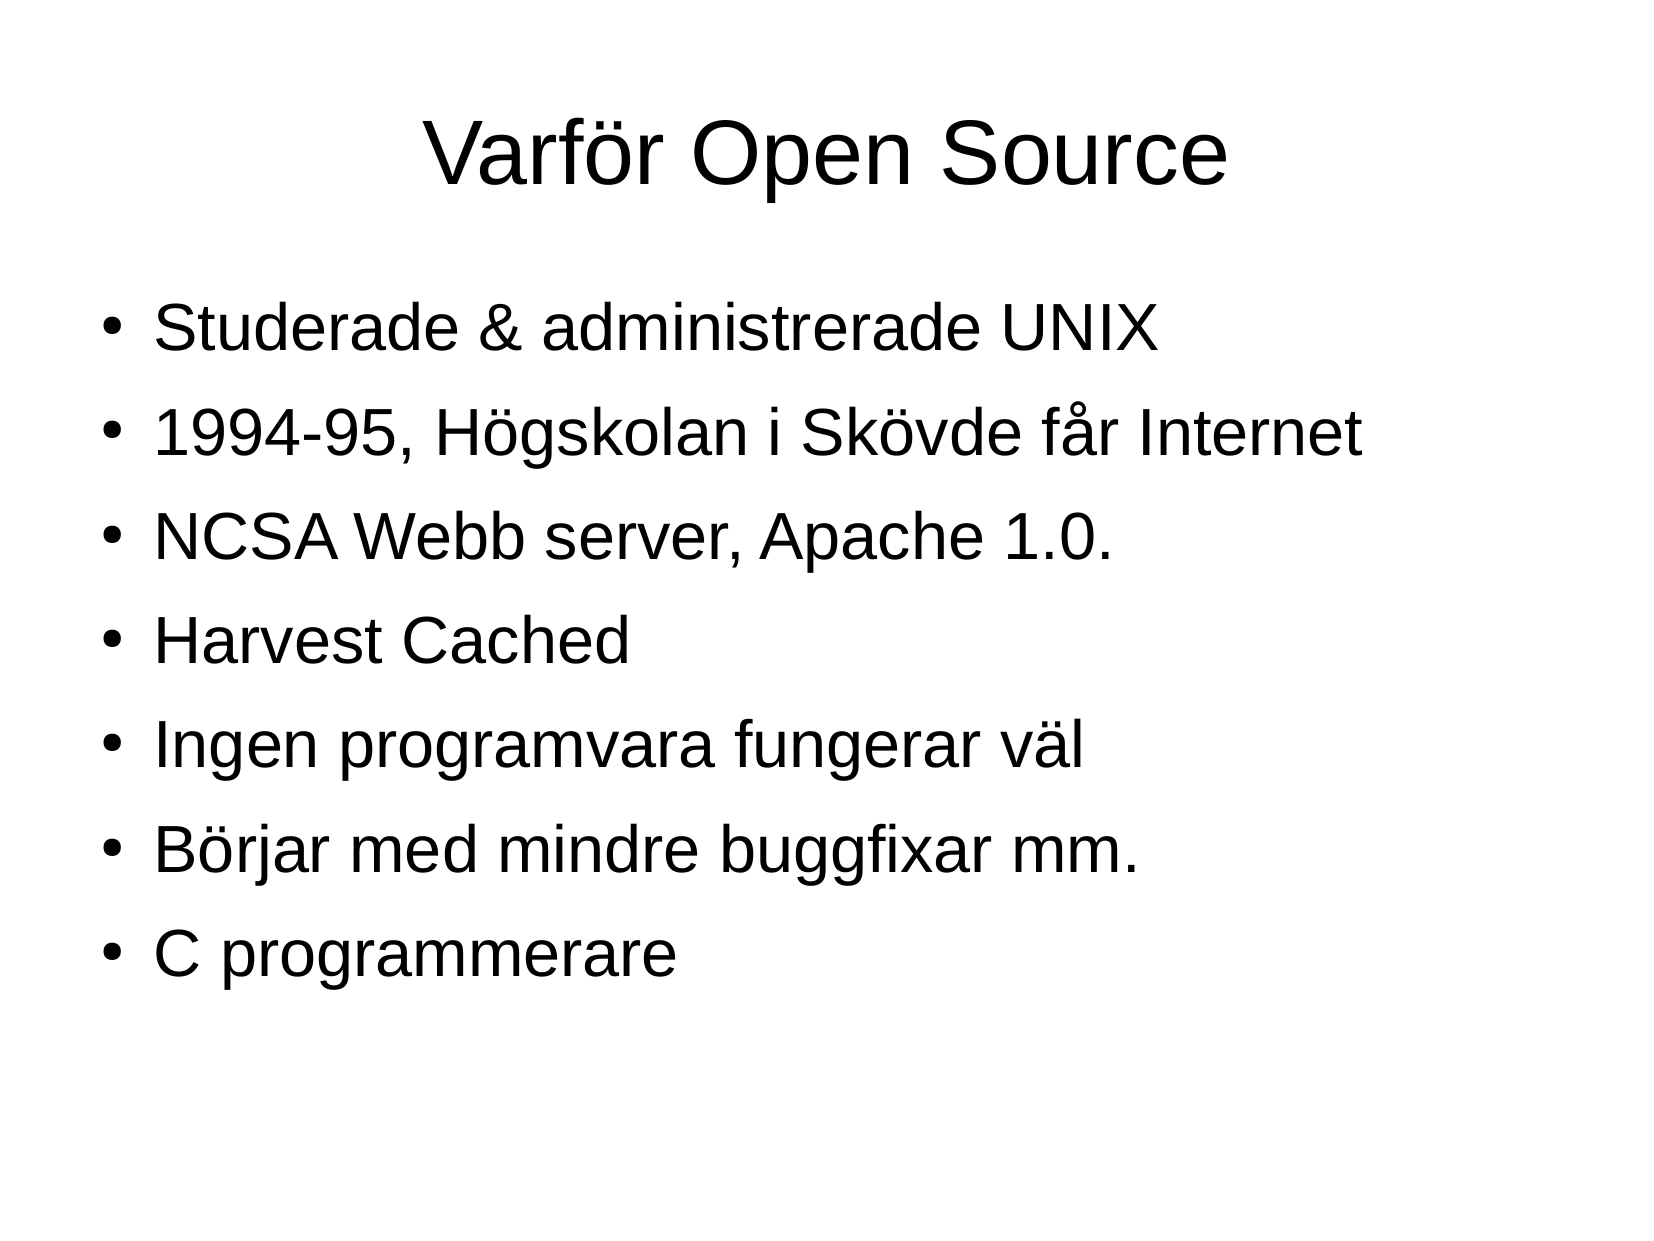

# Varför Open Source
Studerade & administrerade UNIX
1994-95, Högskolan i Skövde får Internet
NCSA Webb server, Apache 1.0.
Harvest Cached
Ingen programvara fungerar väl
Börjar med mindre buggfixar mm.
C programmerare